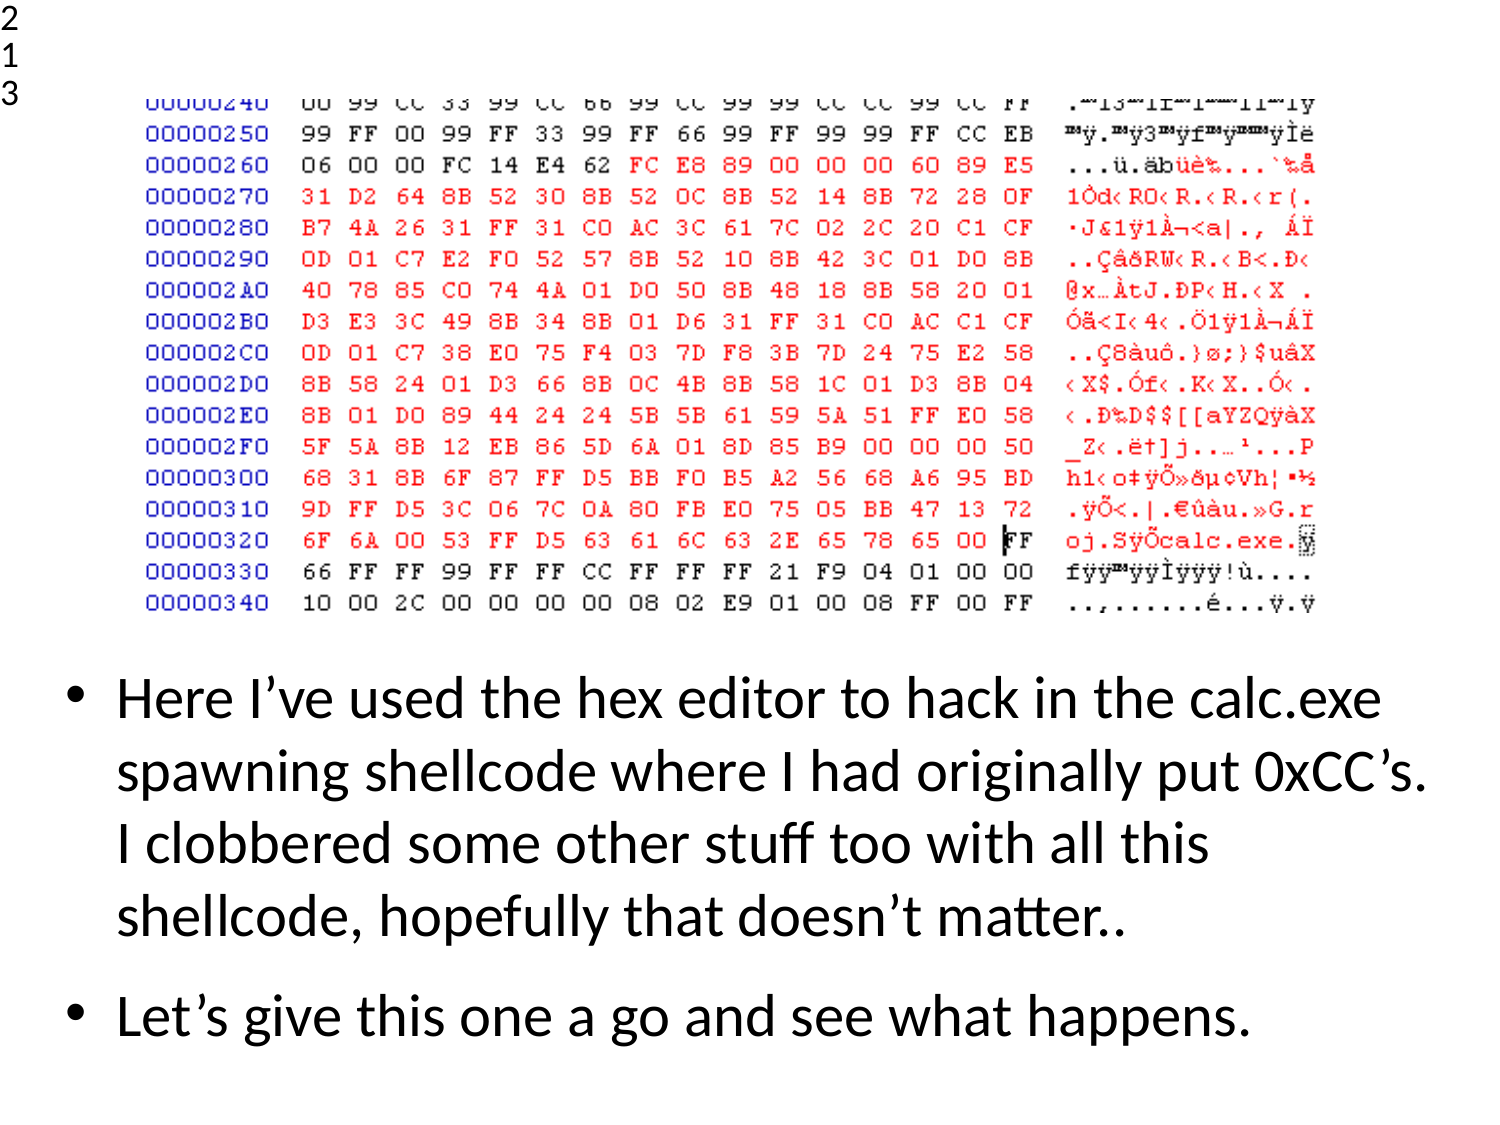

# Here I’ve used the hex editor to hack in the calc.exe spawning shellcode where I had originally put 0xCC’s. I clobbered some other stuff too with all this shellcode, hopefully that doesn’t matter..
Let’s give this one a go and see what happens.